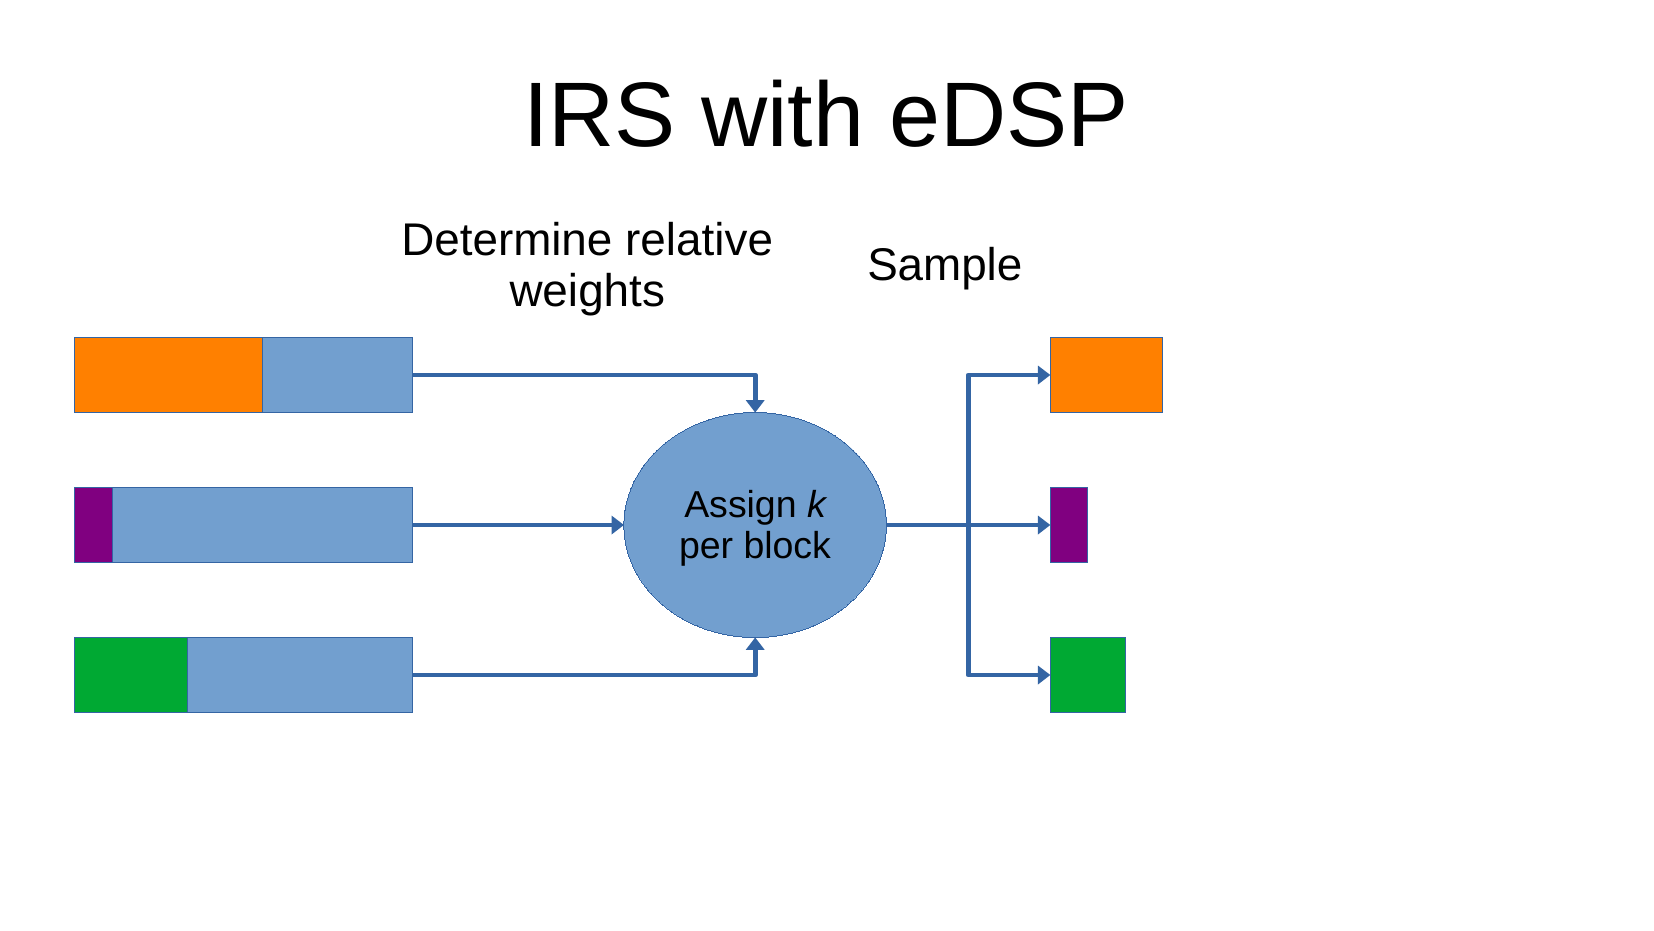

# IRS with eDSP
Determine relative
weights
Sample
Assign k per block